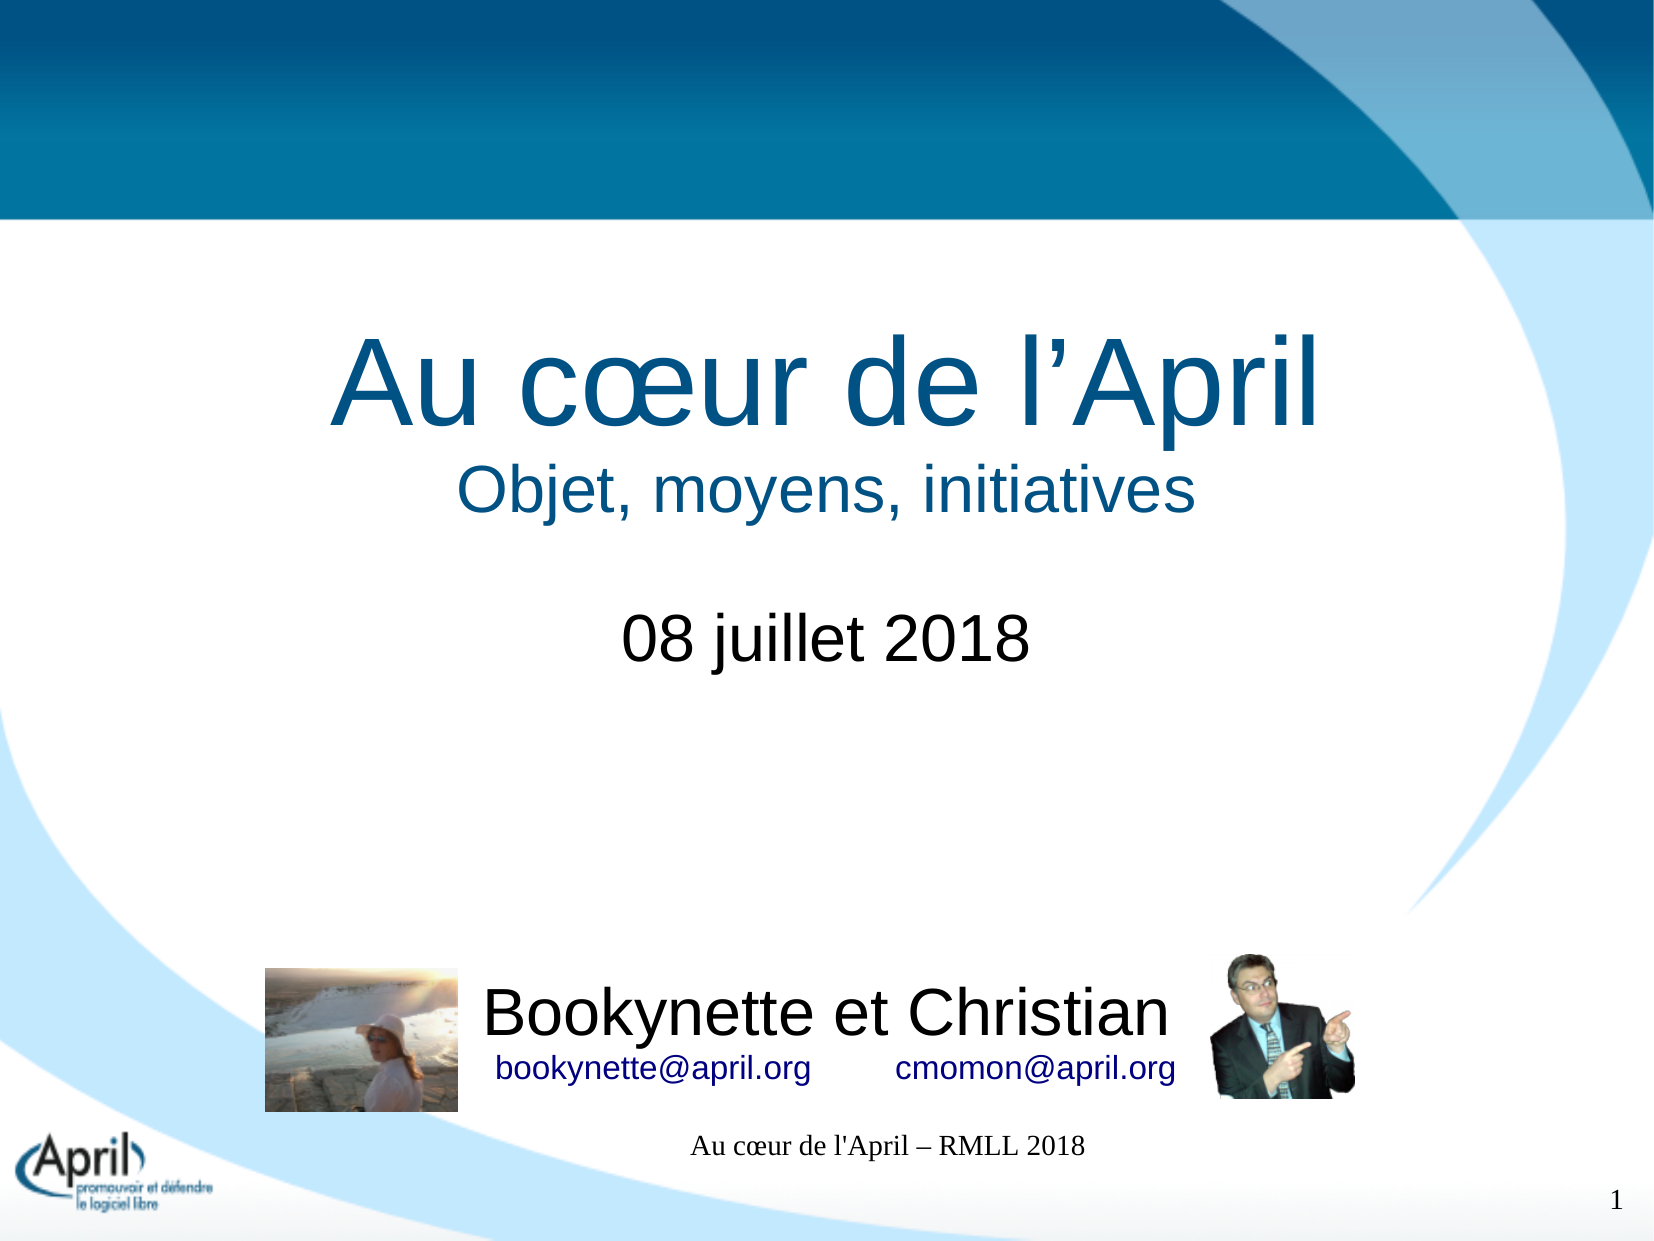

#
Au cœur de l’April
Objet, moyens, initiatives
08 juillet 2018
Bookynette et Christian
 bookynette@april.org cmomon@april.org
Au cœur de l'April – RMLL 2018
1